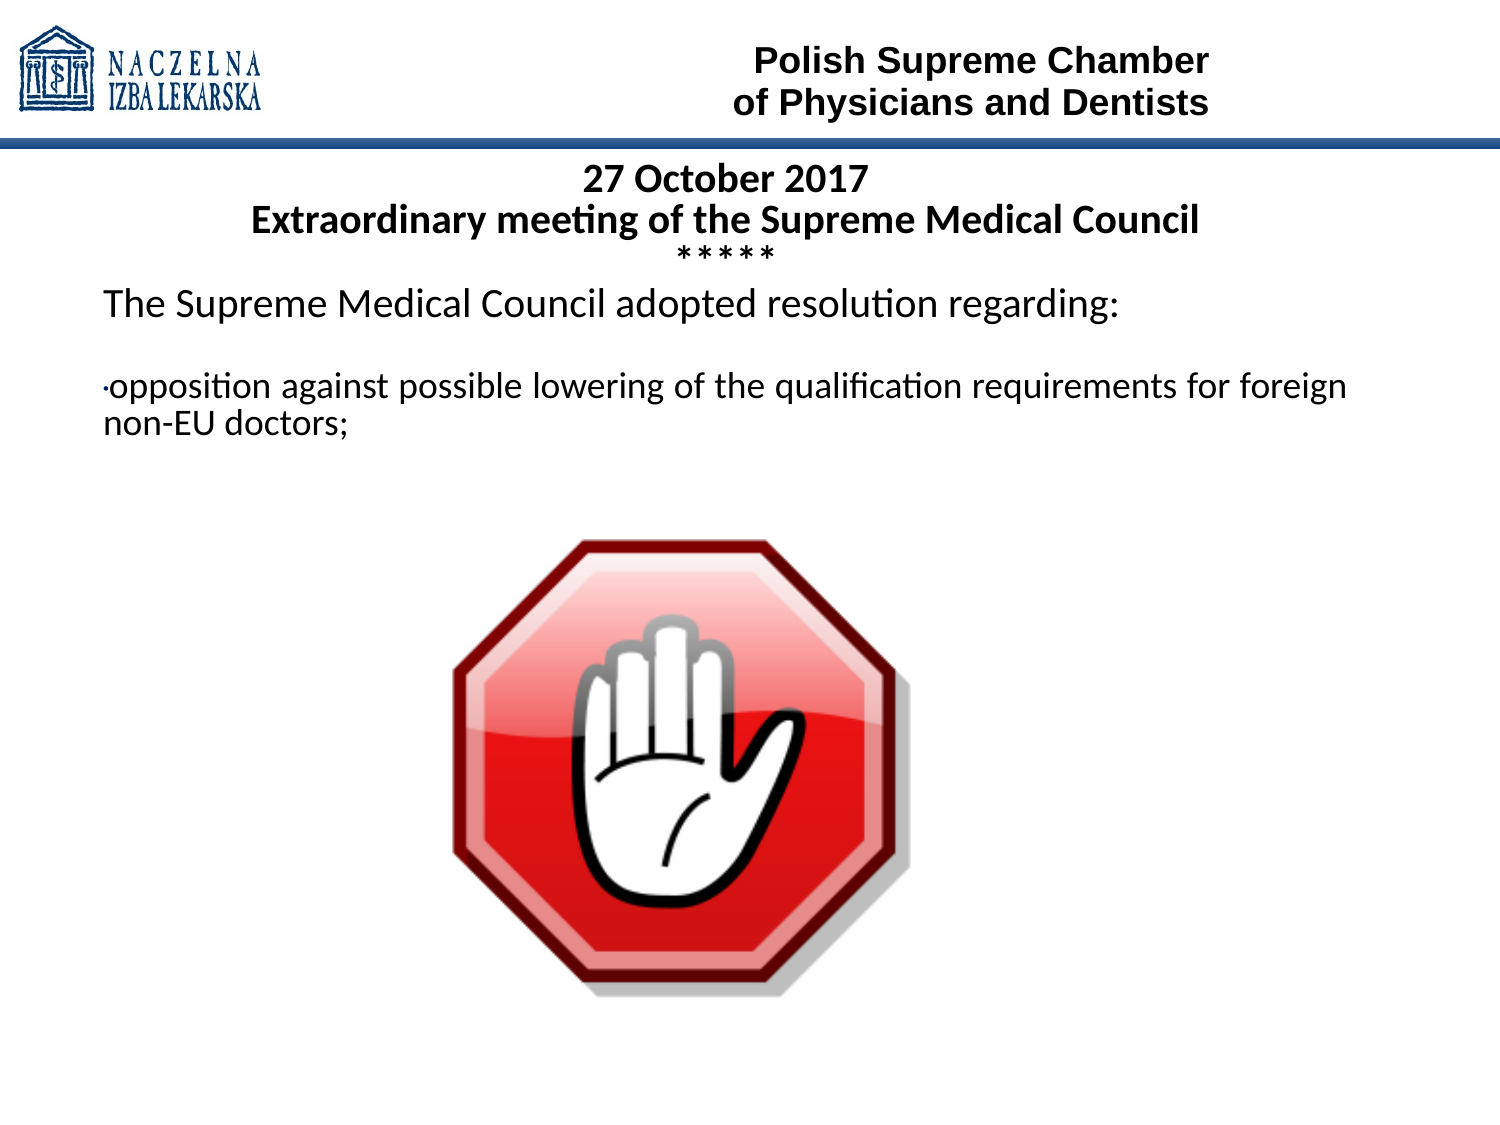

Polish Supreme Chamber
of Physicians and Dentists
27 October 2017
Extraordinary meeting of the Supreme Medical Council
*****
The Supreme Medical Council adopted resolution regarding:
opposition against possible lowering of the qualification requirements for foreign non-EU doctors;